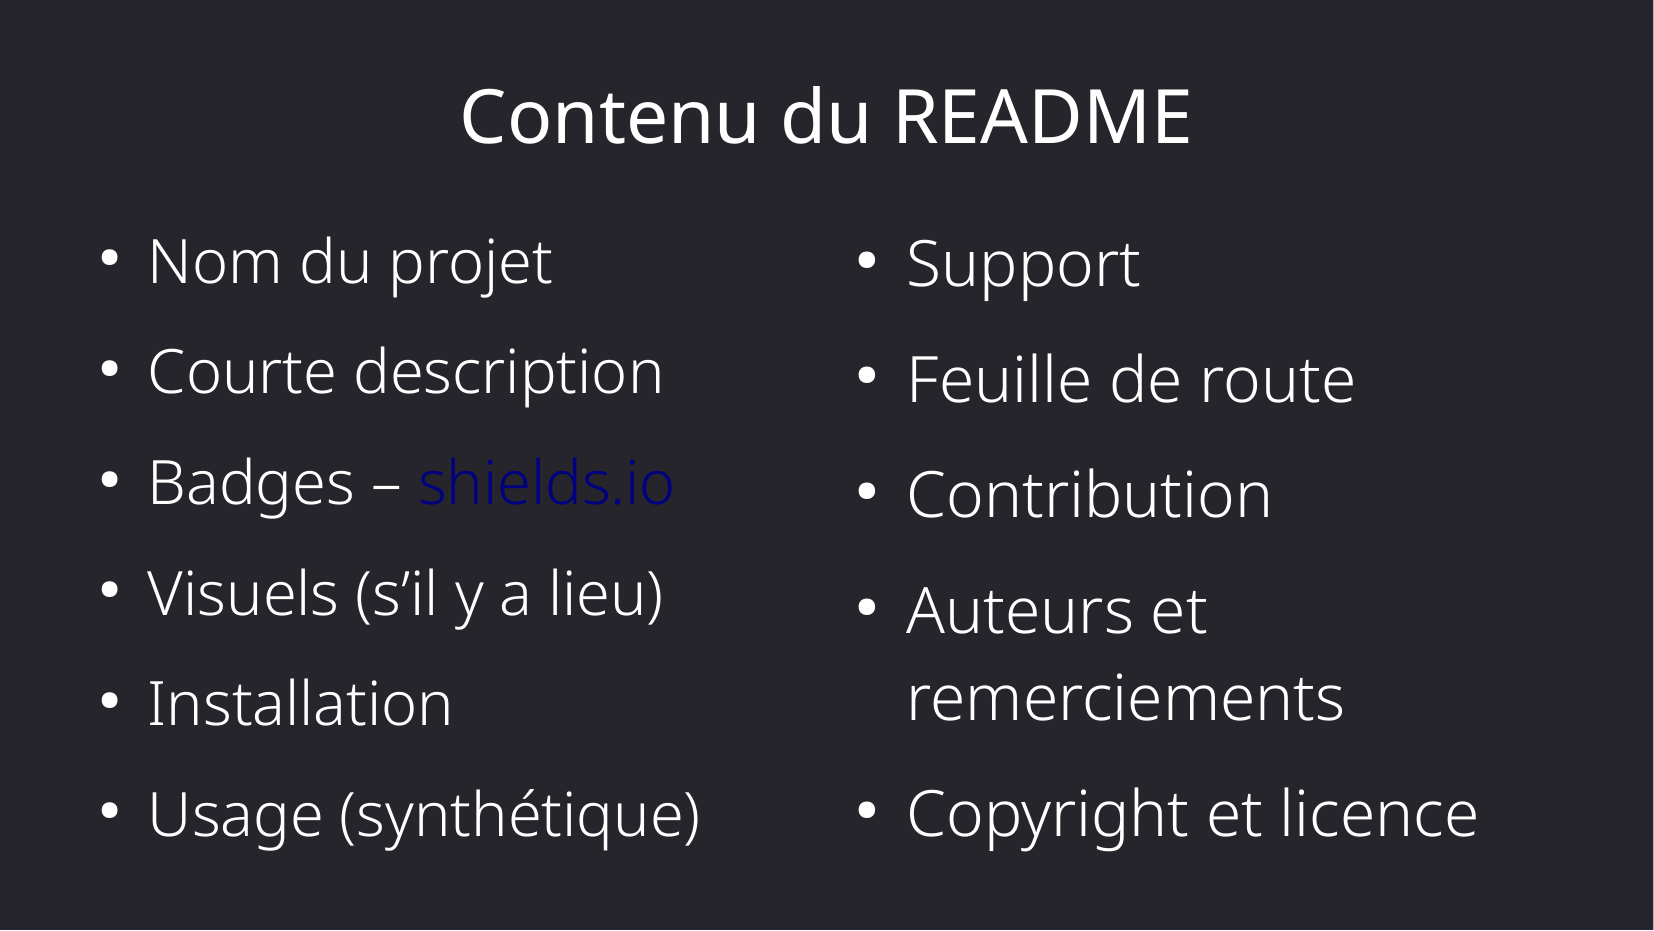

# Contenu du README
Nom du projet
Courte description
Badges – shields.io
Visuels (s’il y a lieu)
Installation
Usage (synthétique)
Support
Feuille de route
Contribution
Auteurs et remerciements
Copyright et licence